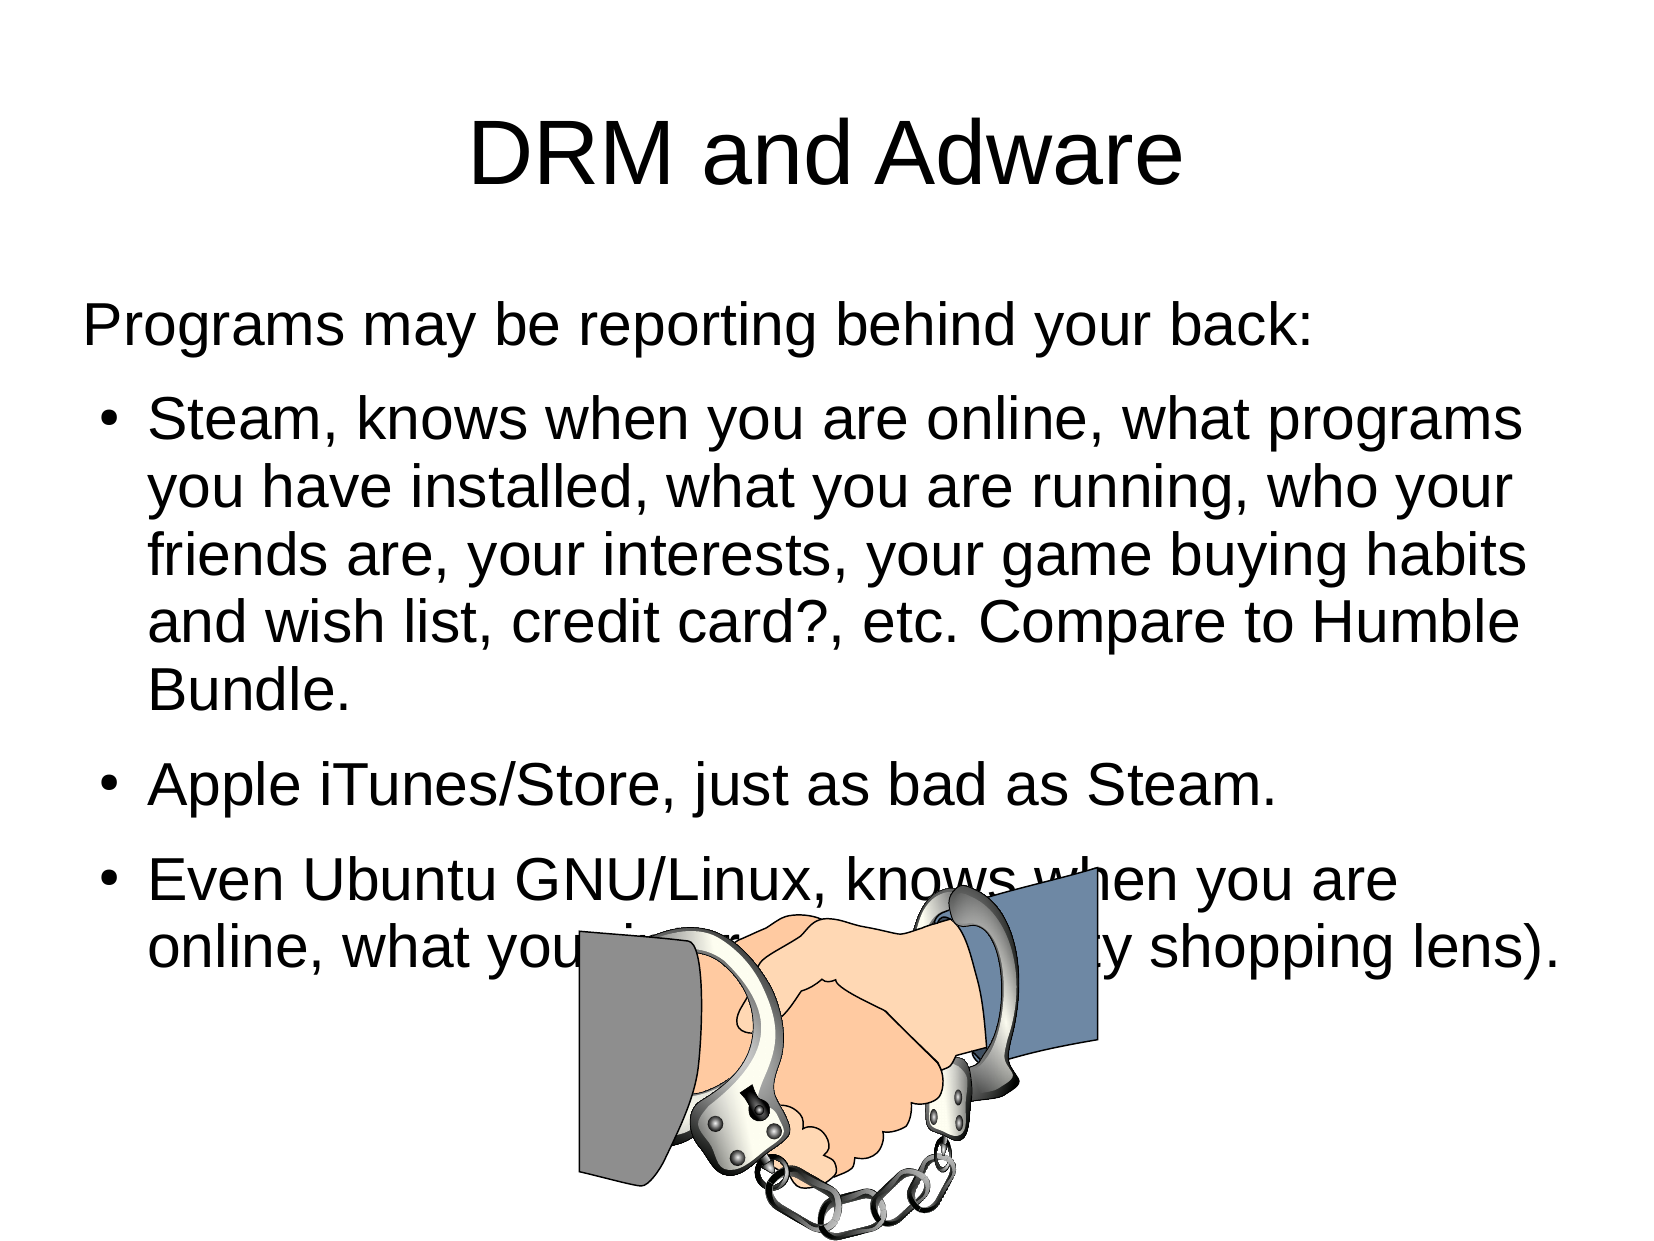

# DRM and Adware
Programs may be reporting behind your back:
Steam, knows when you are online, what programs you have installed, what you are running, who your friends are, your interests, your game buying habits and wish list, credit card?, etc. Compare to Humble Bundle.
Apple iTunes/Store, just as bad as Steam.
Even Ubuntu GNU/Linux, knows when you are online, what your interests are (Unity shopping lens).